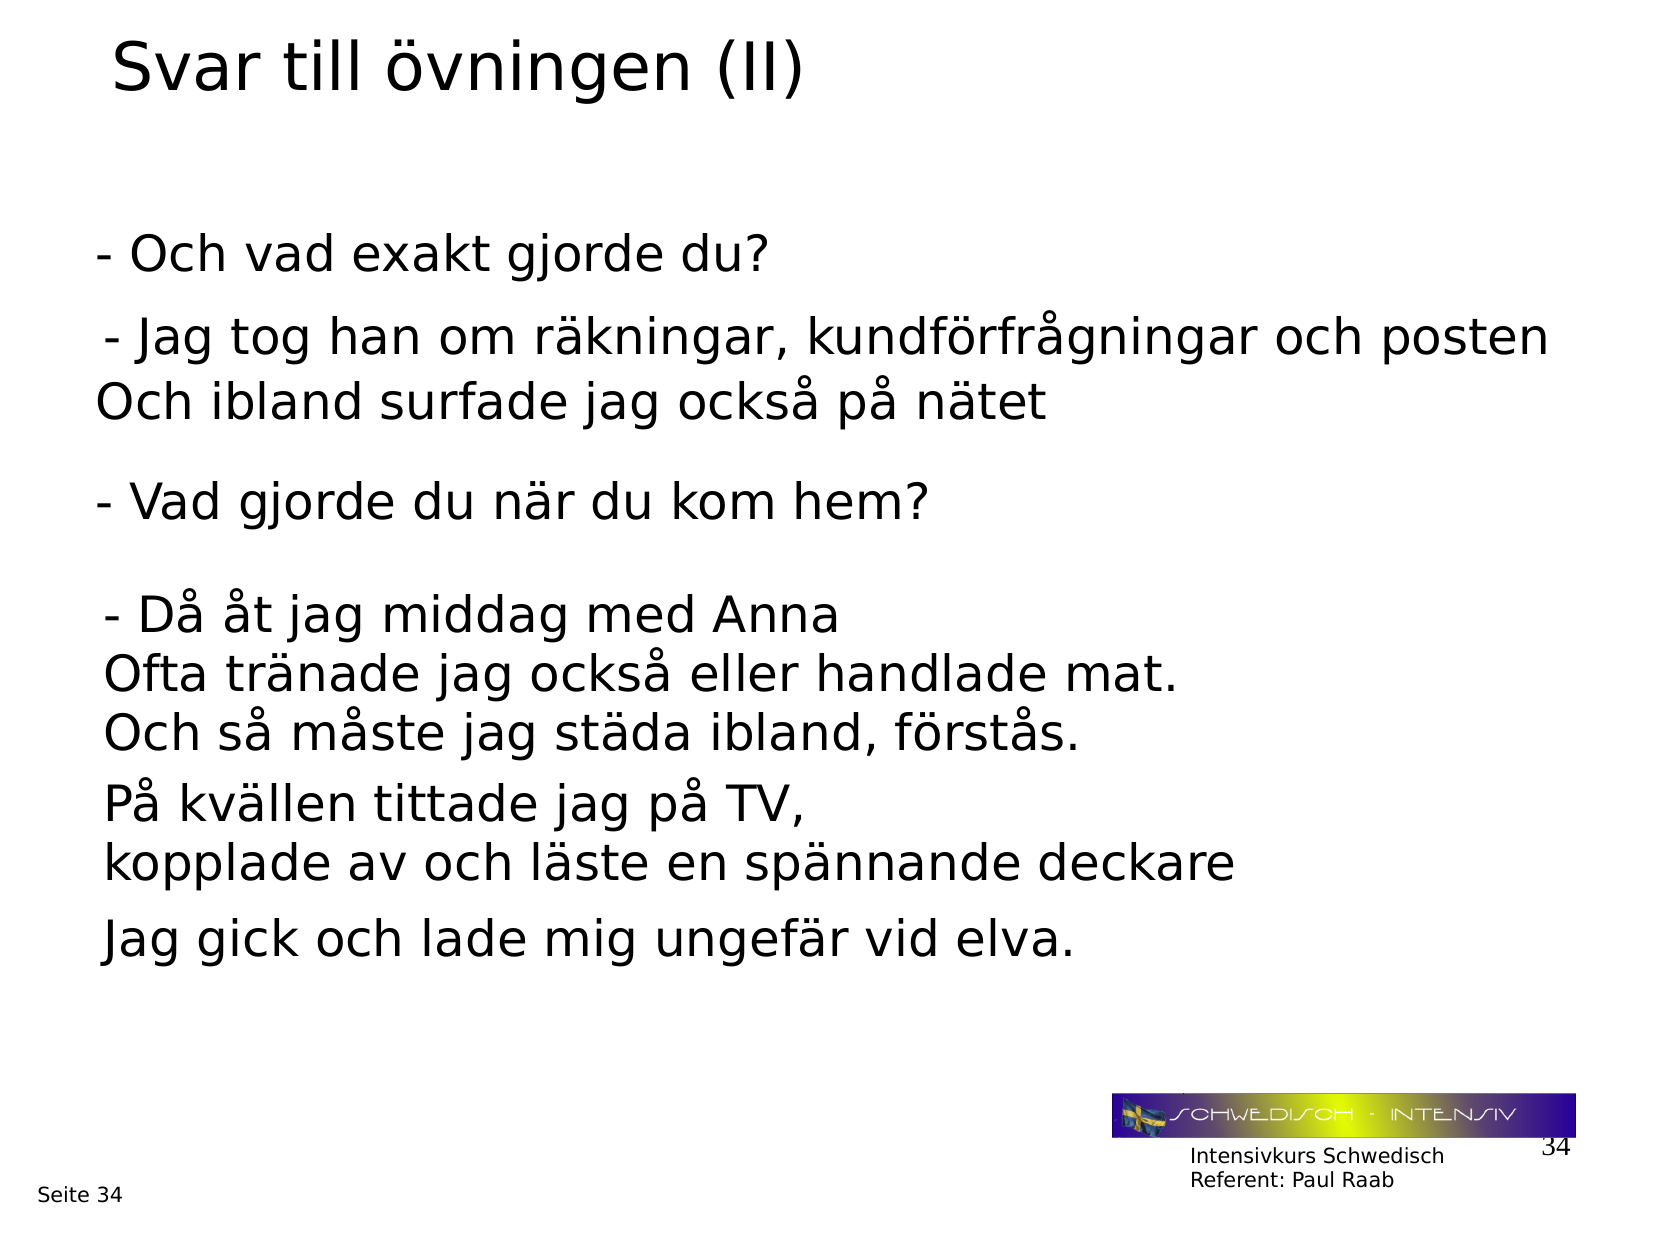

Svar till övningen (II)
- Och vad exakt gjorde du?
- Jag tog han om räkningar, kundförfrågningar och posten
Och ibland surfade jag också på nätet
- Vad gjorde du när du kom hem?
- Då åt jag middag med Anna
Ofta tränade jag också eller handlade mat.
Och så måste jag städa ibland, förstås.
På kvällen tittade jag på TV,
kopplade av och läste en spännande deckare
Jag gick och lade mig ungefär vid elva.